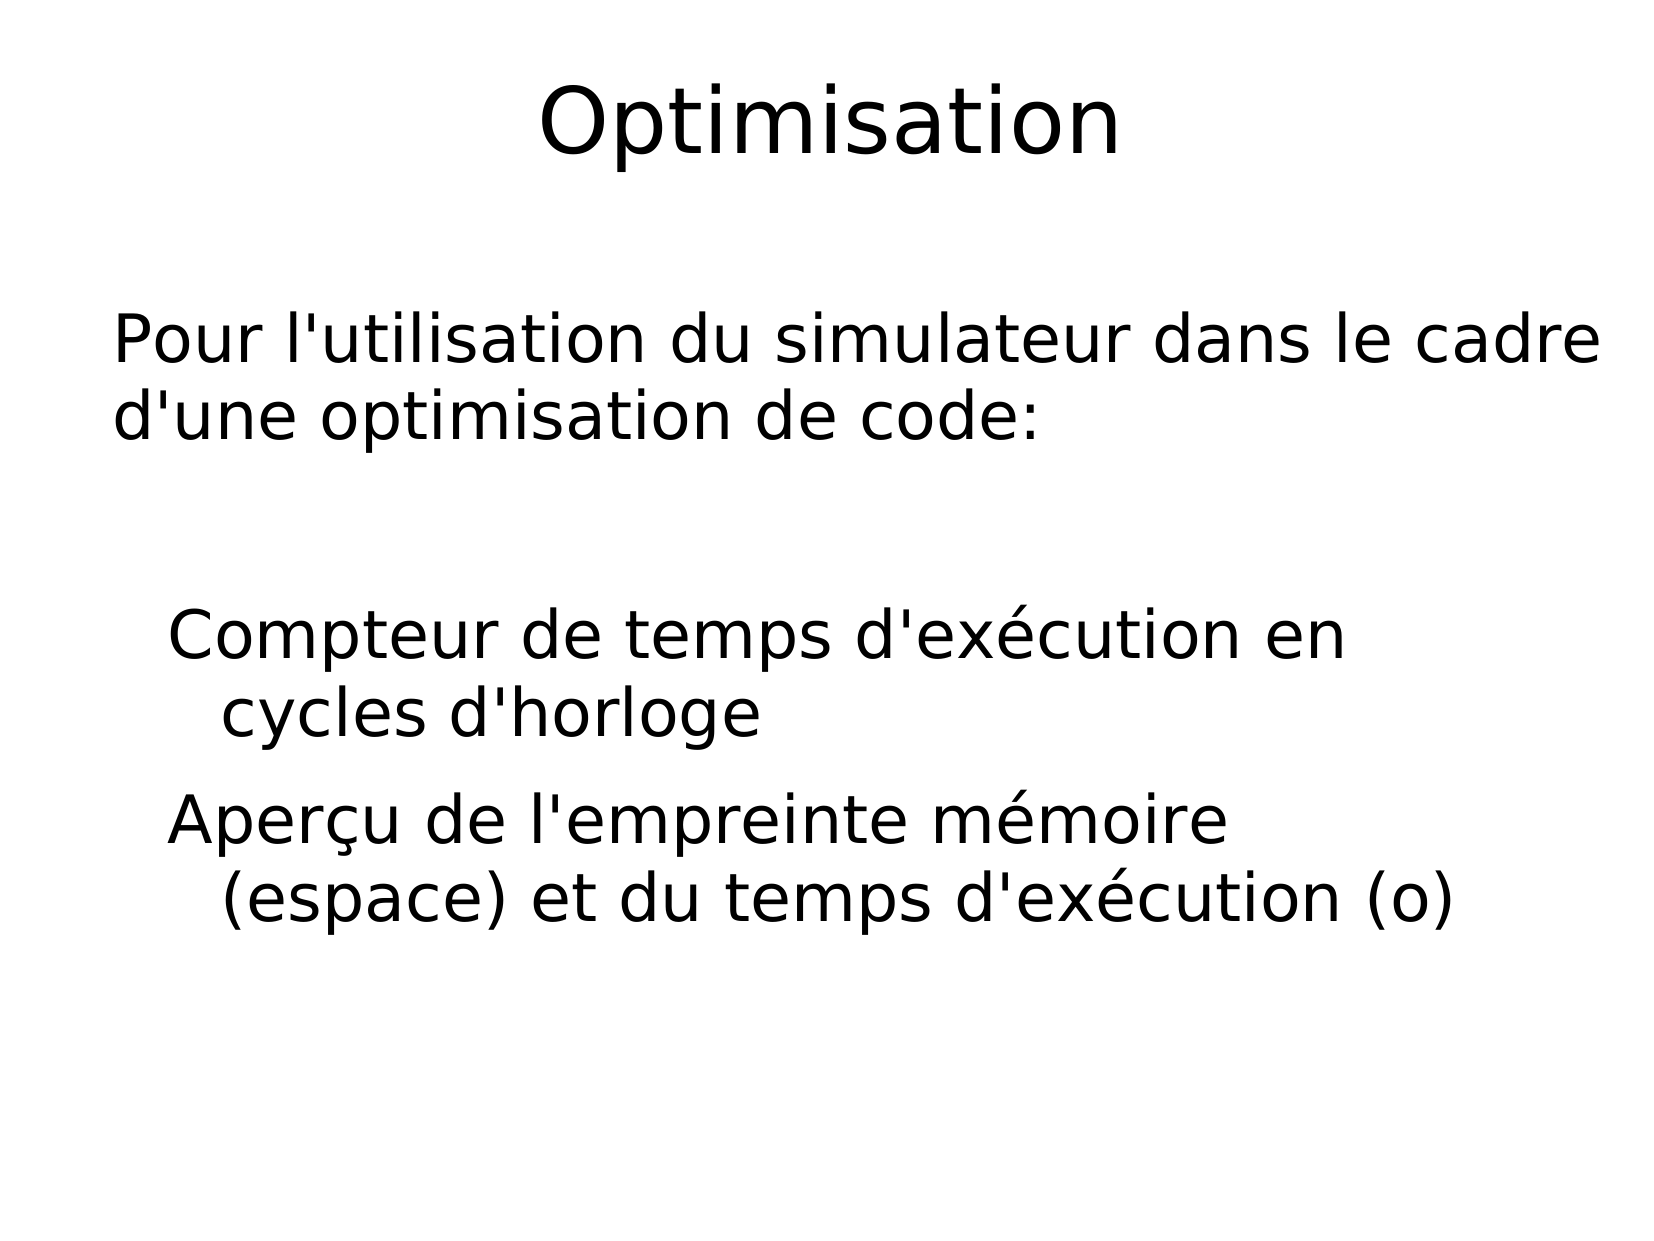

# Optimisation
Pour l'utilisation du simulateur dans le cadre d'une optimisation de code:
Compteur de temps d'exécution en cycles d'horloge
Aperçu de l'empreinte mémoire (espace) et du temps d'exécution (o)